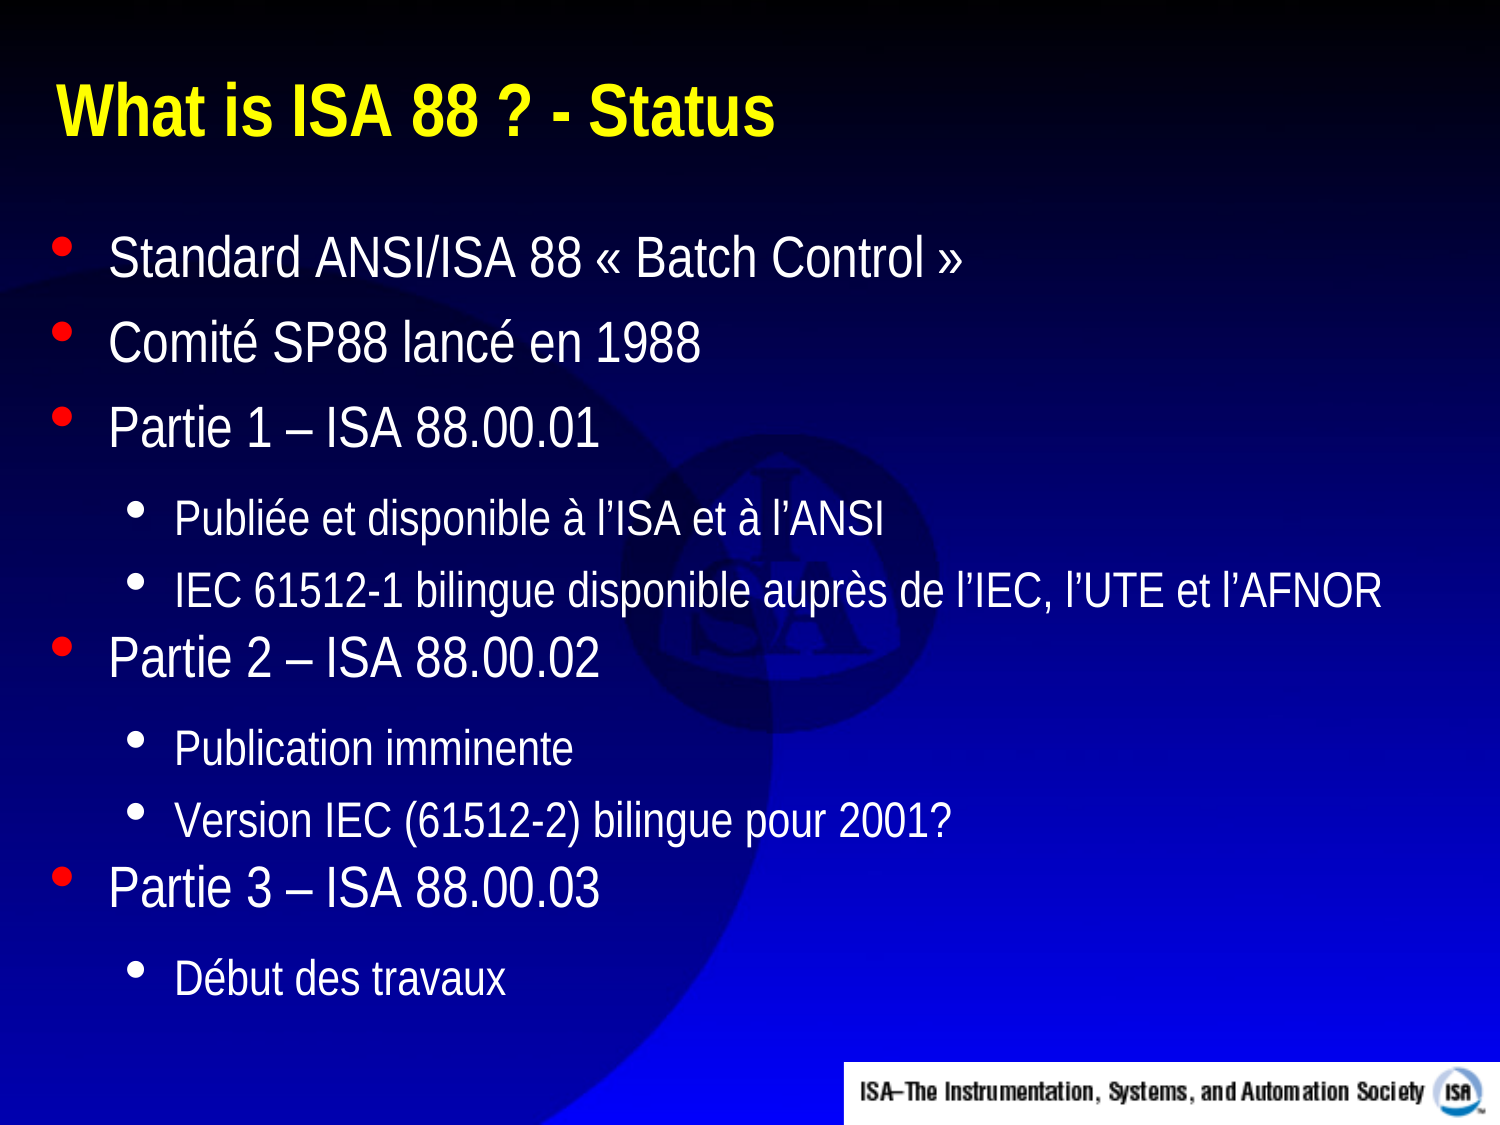

# What is ISA 88 ? - Status
Standard ANSI/ISA 88 « Batch Control »
Comité SP88 lancé en 1988
Partie 1 – ISA 88.00.01
Publiée et disponible à l’ISA et à l’ANSI
IEC 61512-1 bilingue disponible auprès de l’IEC, l’UTE et l’AFNOR
Partie 2 – ISA 88.00.02
Publication imminente
Version IEC (61512-2) bilingue pour 2001?
Partie 3 – ISA 88.00.03
Début des travaux